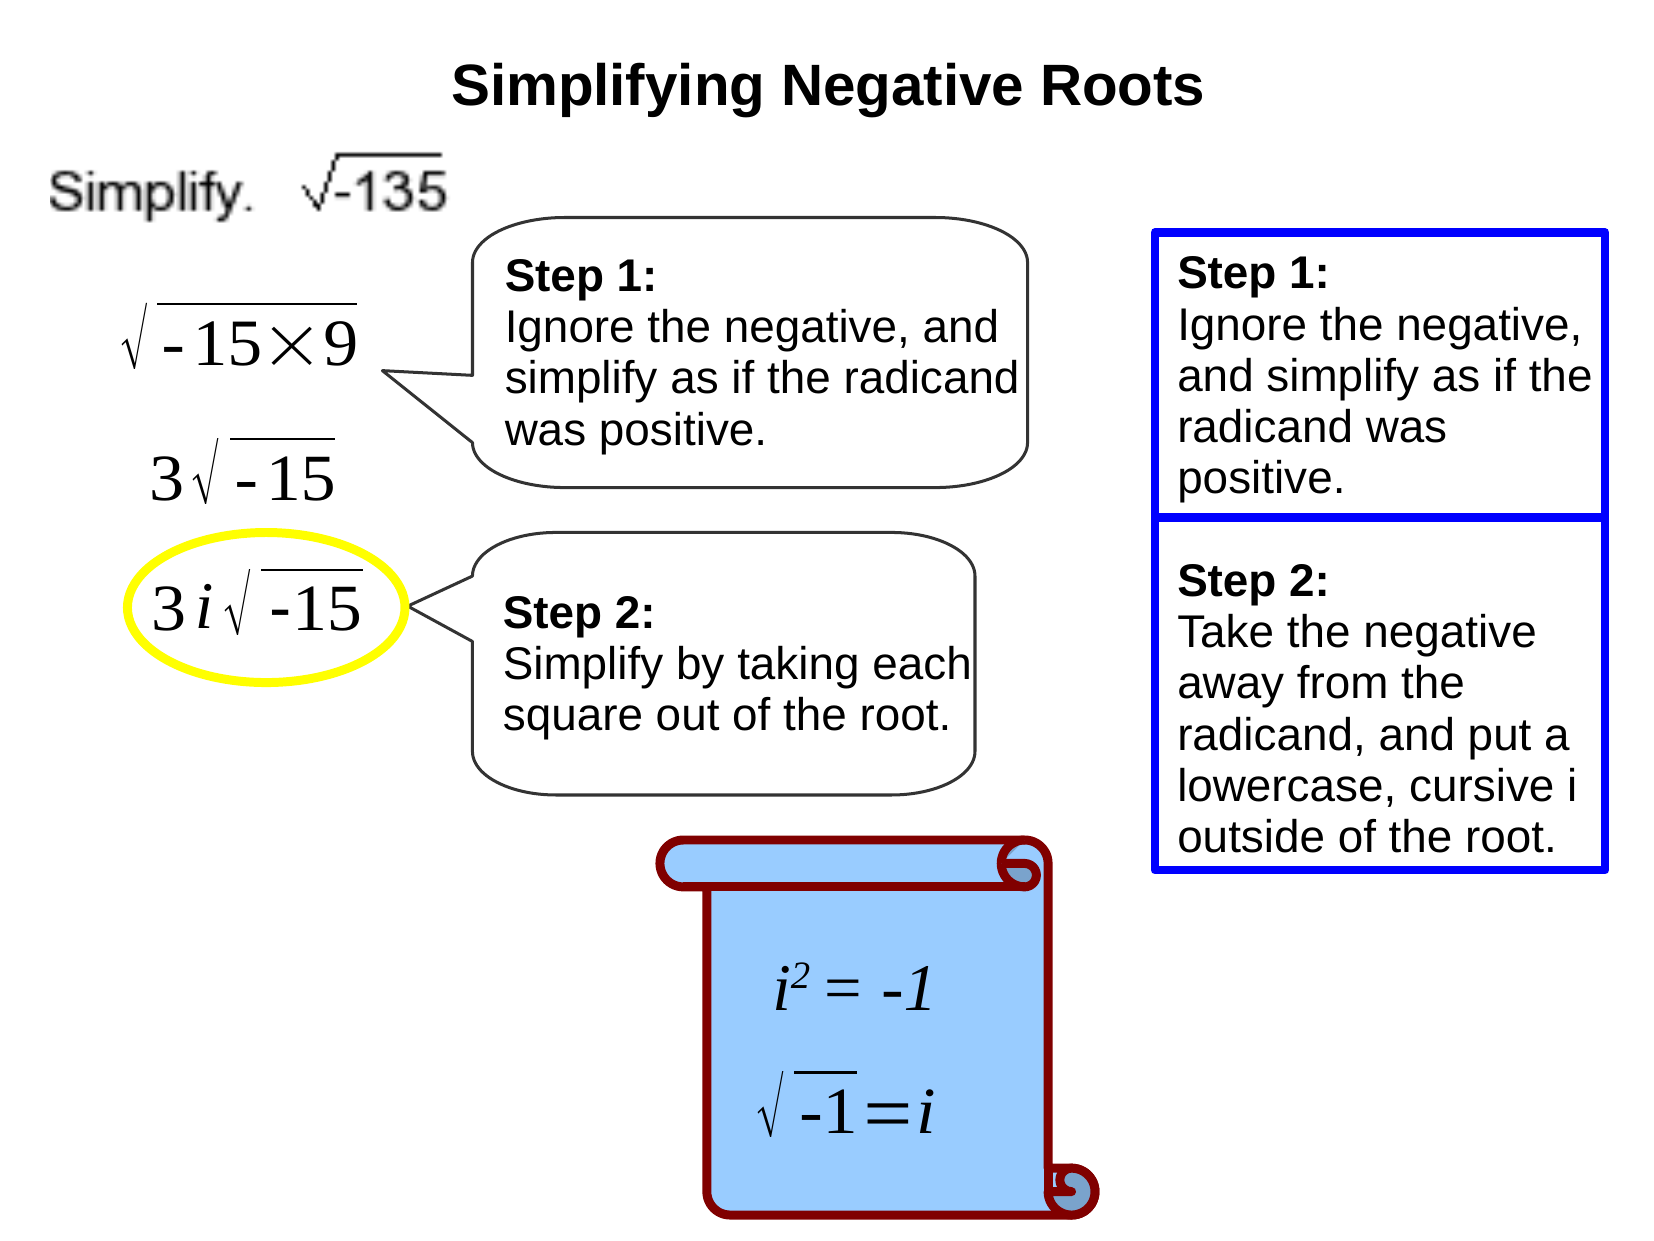

Simplifying Negative Roots
Step 1:
Ignore the negative, and
simplify as if the radicand
was positive.
Step 1:
Ignore the negative, and simplify as if the radicand was positive.
Step 2:
Take the negative away from the radicand, and put a lowercase, cursive i outside of the root.
Step 2:
Simplify by taking each
square out of the root.
i
-
i2 = -1